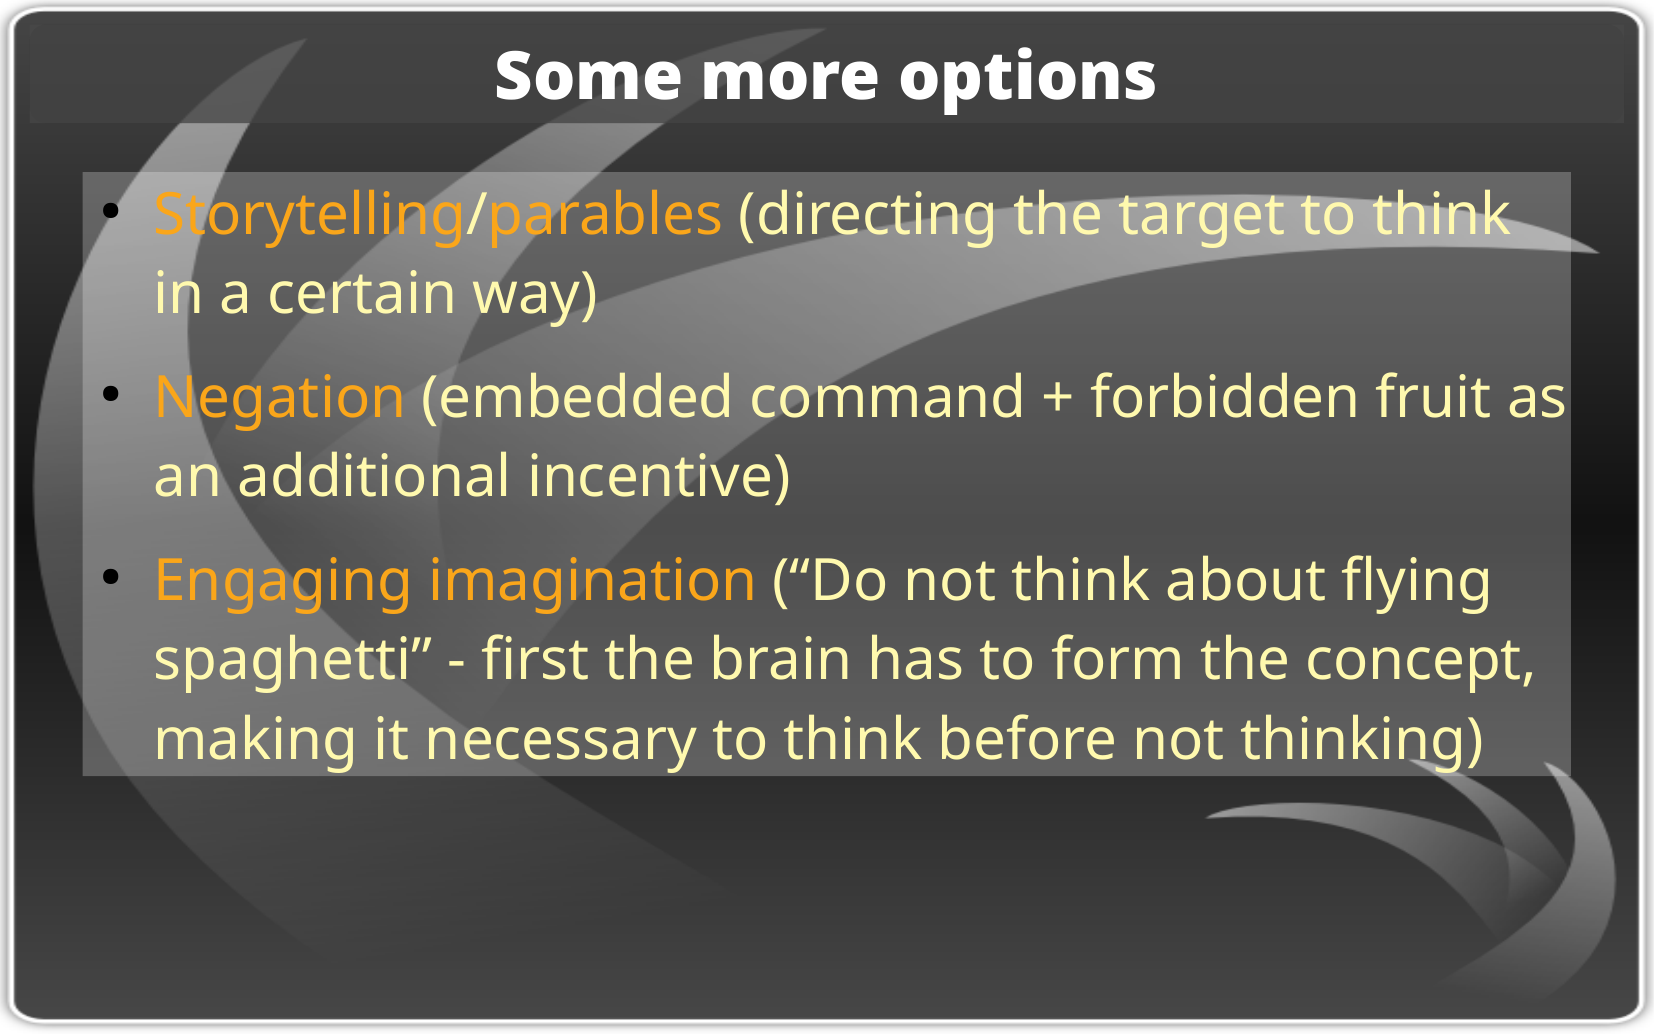

# Some more options
Storytelling/parables (directing the target to think in a certain way)
Negation (embedded command + forbidden fruit as an additional incentive)
Engaging imagination (“Do not think about flying spaghetti” - first the brain has to form the concept, making it necessary to think before not thinking)